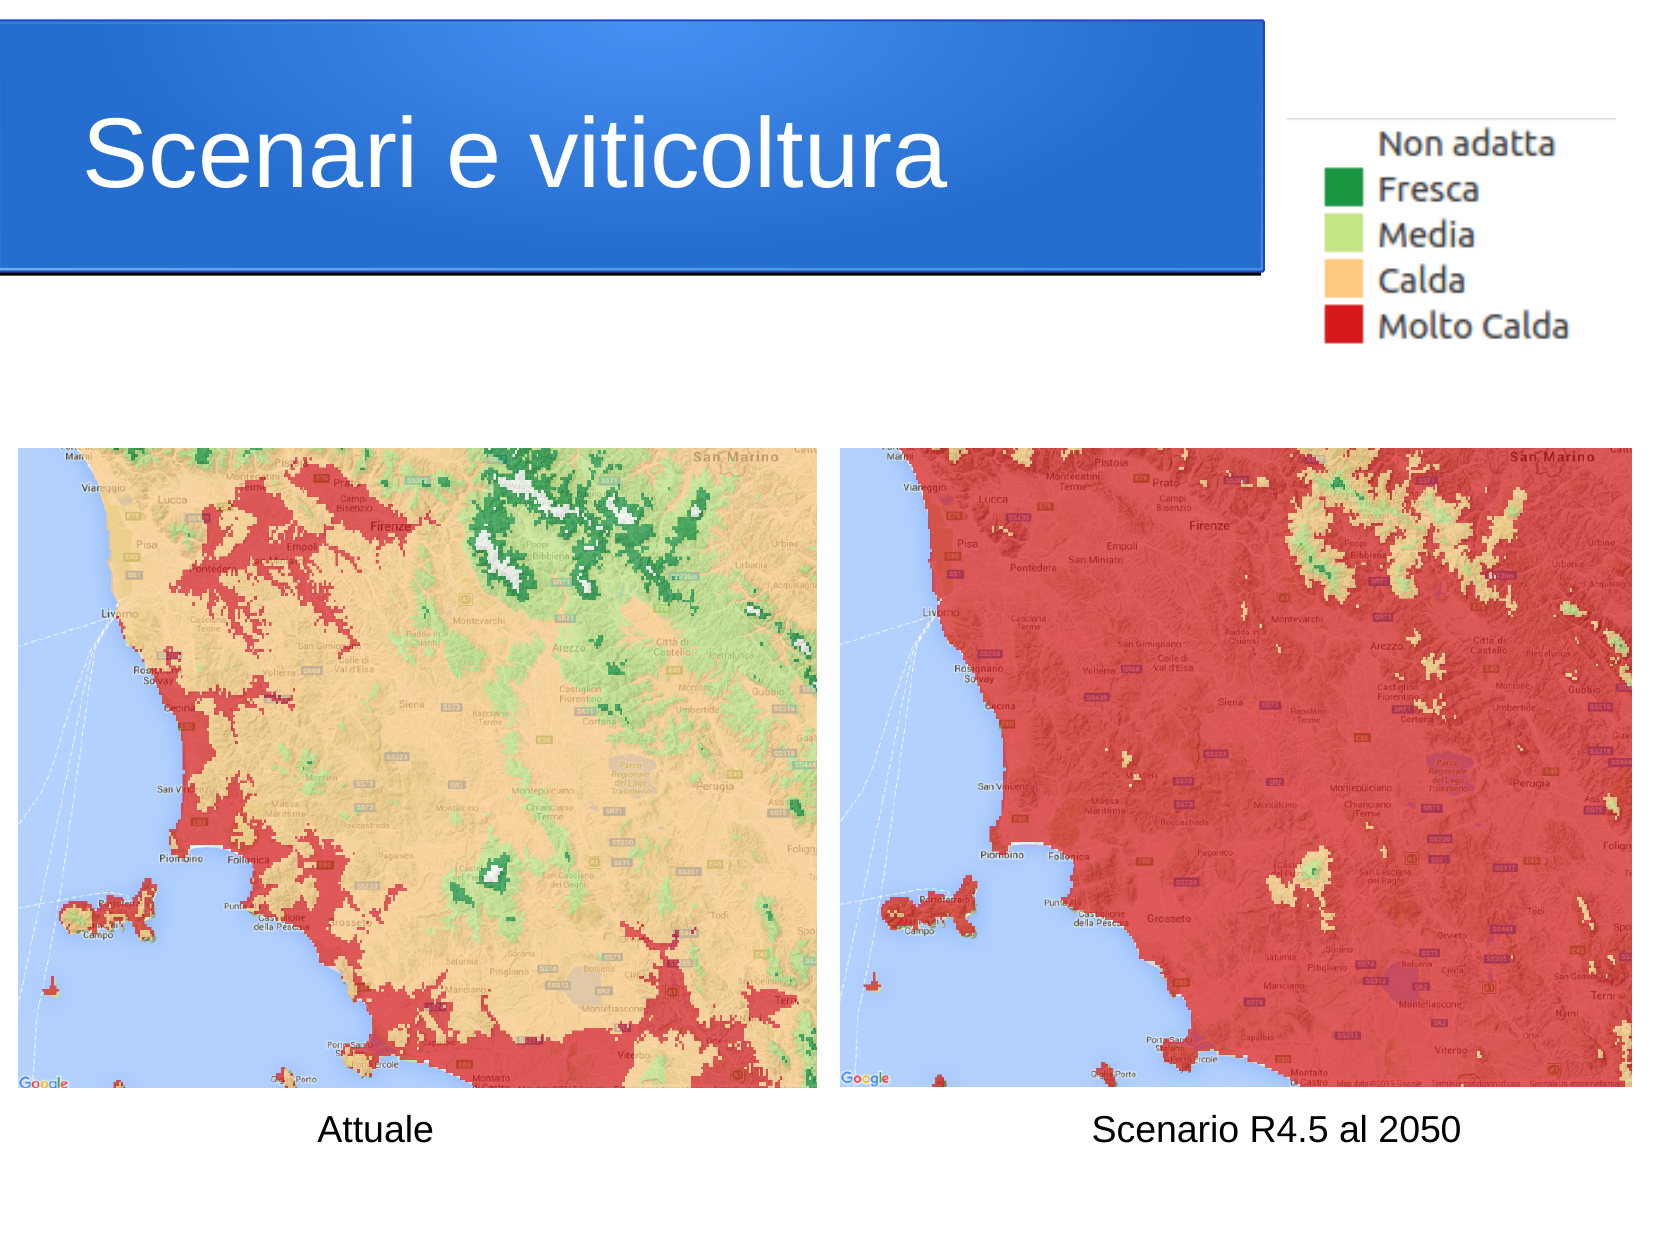

# Scenari e viticoltura
Attuale
Scenario R4.5 al 2050